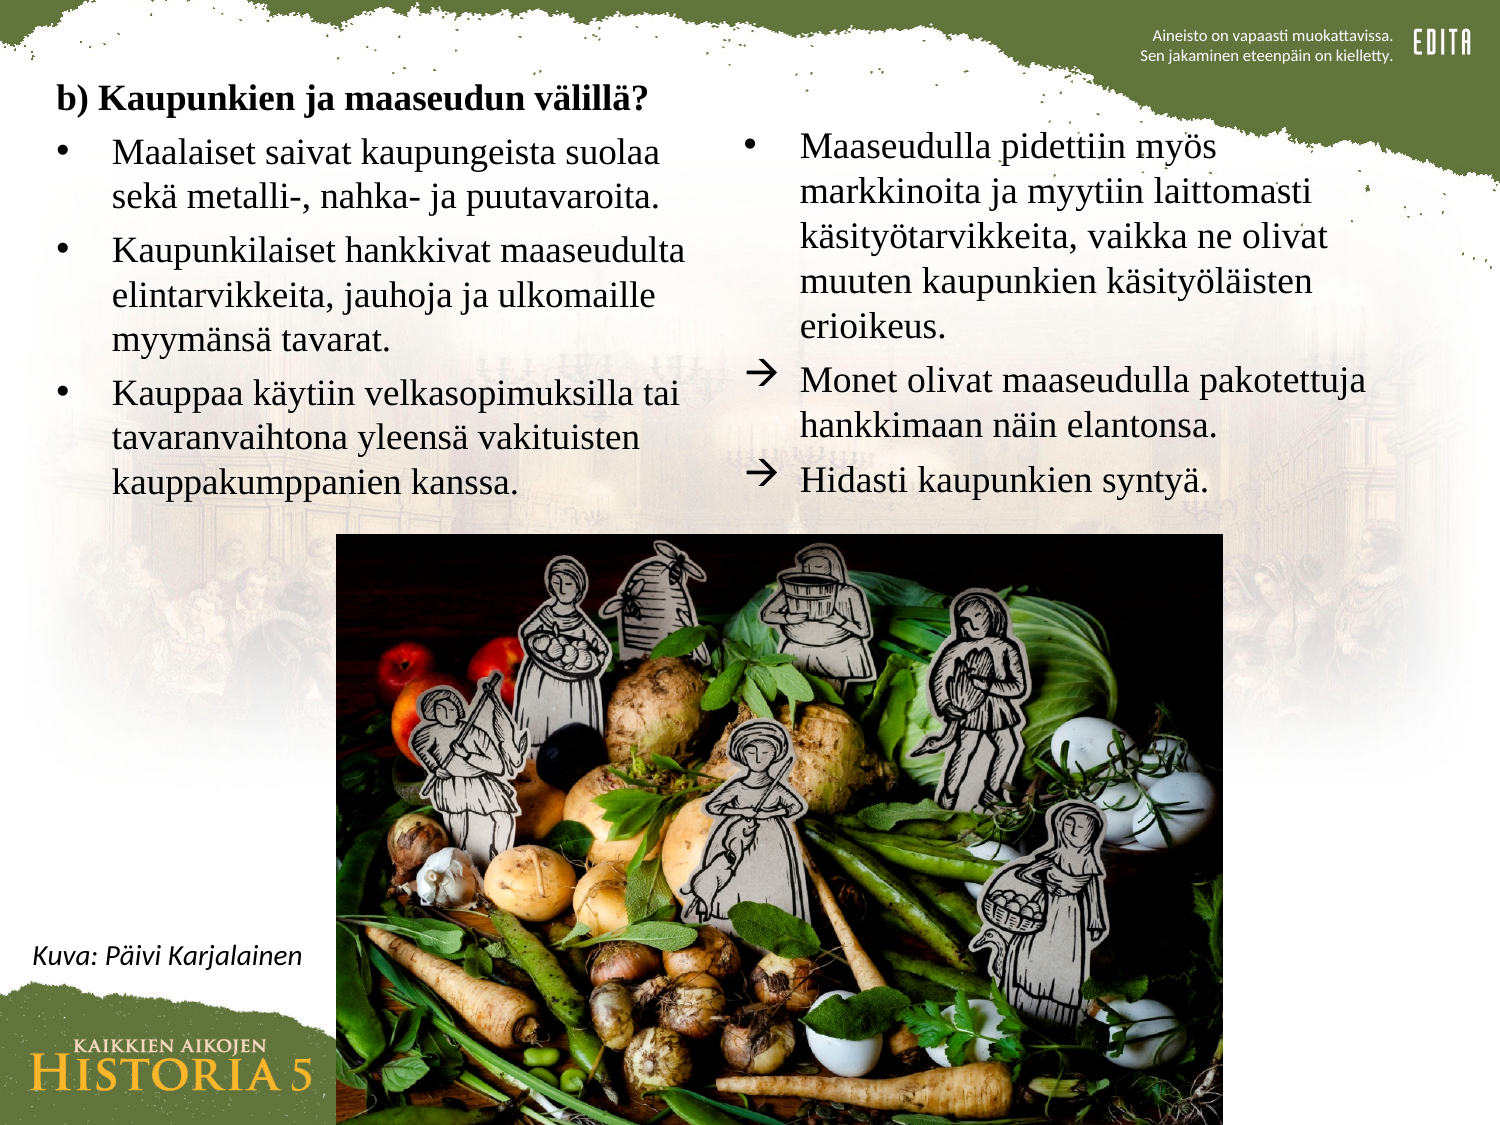

# b) Kaupunkien ja maaseudun välillä?
Maalaiset saivat kaupungeista suolaa sekä metalli-, nahka- ja puutavaroita.
Kaupunkilaiset hankkivat maaseudulta elintarvikkeita, jauhoja ja ulkomaille myymänsä tavarat.
Kauppaa käytiin velkasopimuksilla tai tavaranvaihtona yleensä vakituisten kauppakumppanien kanssa.
Maaseudulla pidettiin myös markkinoita ja myytiin laittomasti käsityötarvikkeita, vaikka ne olivat muuten kaupunkien käsityöläisten erioikeus.
Monet olivat maaseudulla pakotettuja hankkimaan näin elantonsa.
Hidasti kaupunkien syntyä.
Kuva: Päivi Karjalainen